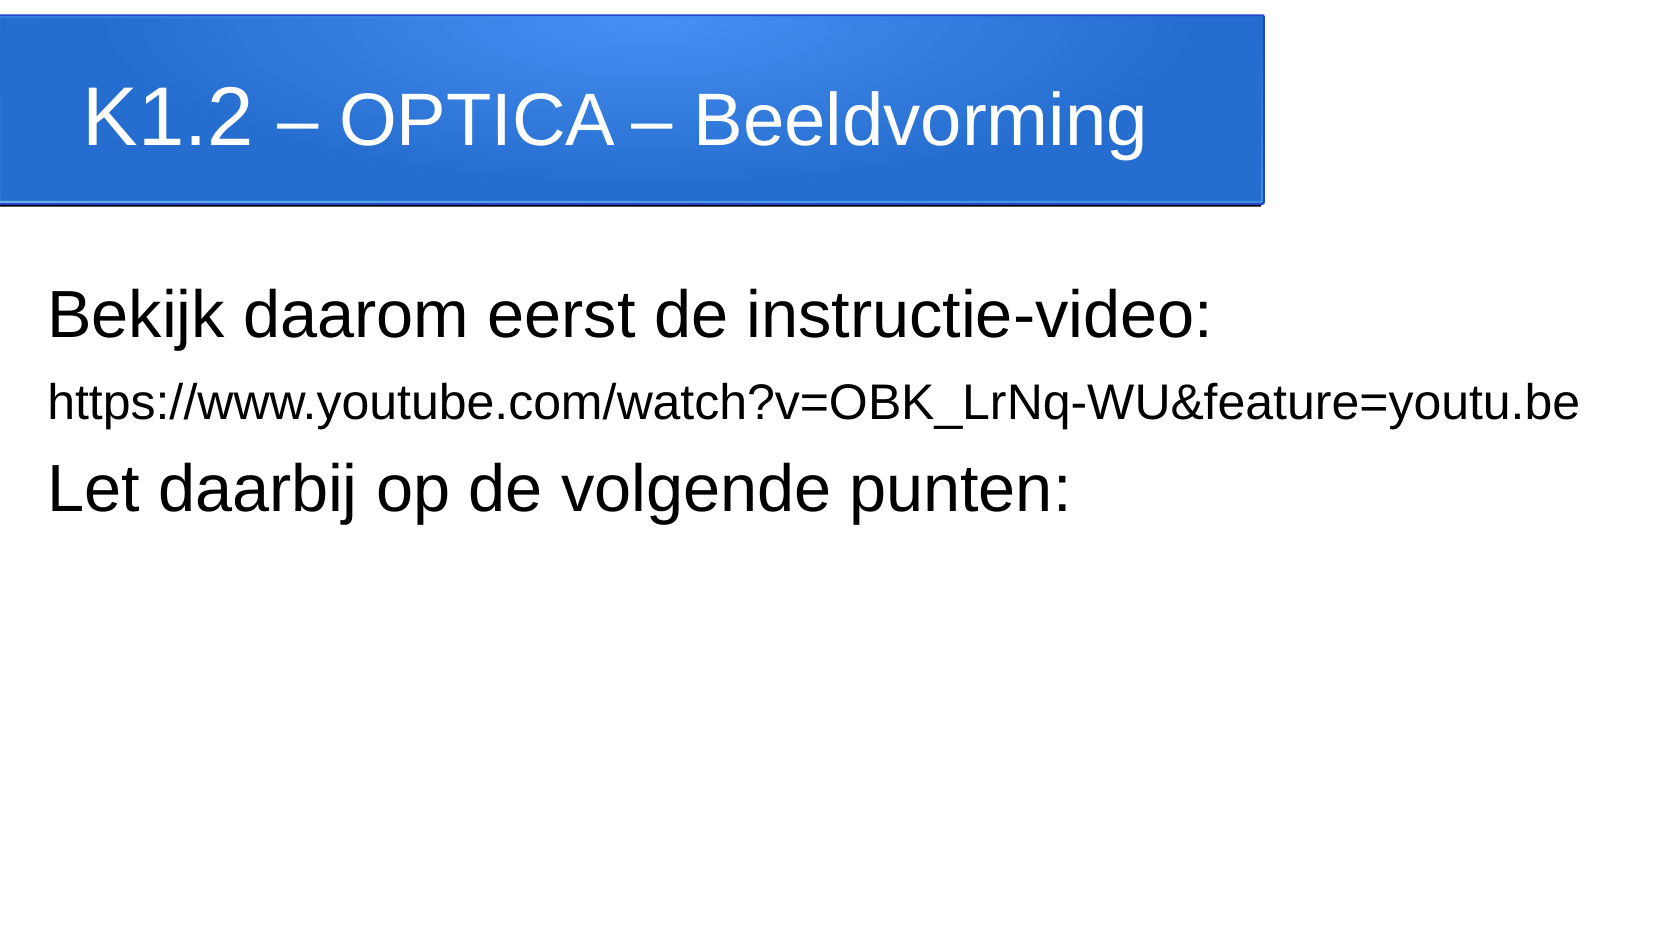

# K1.2 – OPTICA – Beeldvorming
Bekijk daarom eerst de instructie-video:
https://www.youtube.com/watch?v=OBK_LrNq-WU&feature=youtu.be
Let daarbij op de volgende punten: